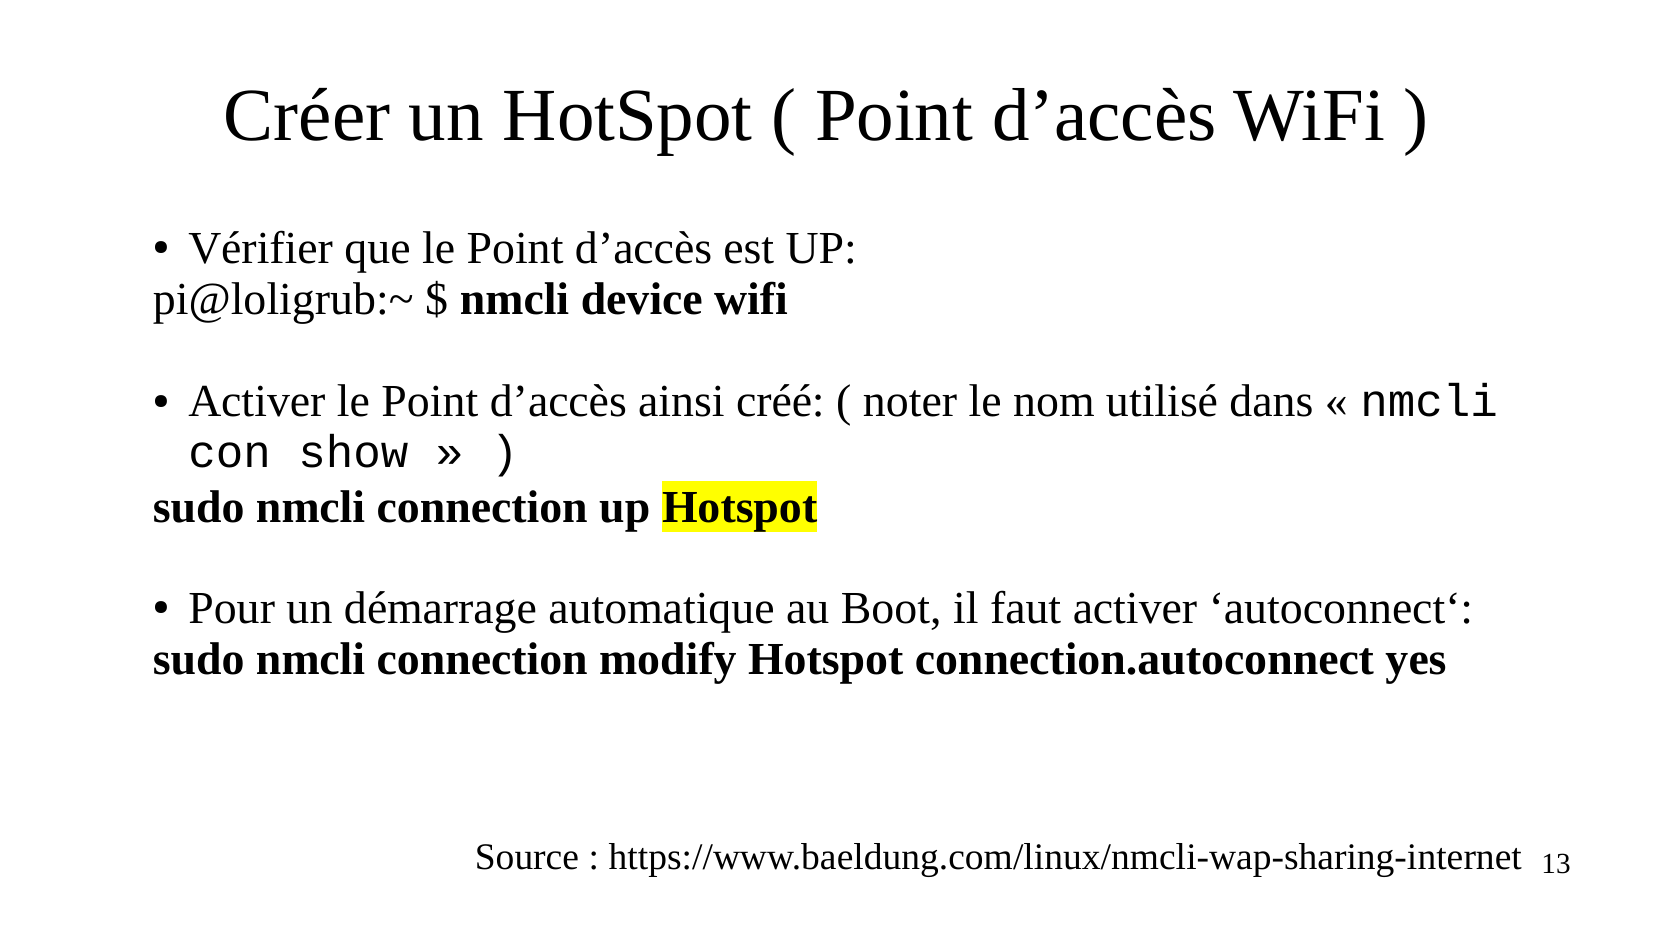

# Créer un HotSpot ( Point d’accès WiFi )
Vérifier que le Point d’accès est UP:
pi@loligrub:~ $ nmcli device wifi
Activer le Point d’accès ainsi créé: ( noter le nom utilisé dans « nmcli con show » )
sudo nmcli connection up Hotspot
Pour un démarrage automatique au Boot, il faut activer ‘autoconnect‘:
sudo nmcli connection modify Hotspot connection.autoconnect yes
Source : https://www.baeldung.com/linux/nmcli-wap-sharing-internet
13